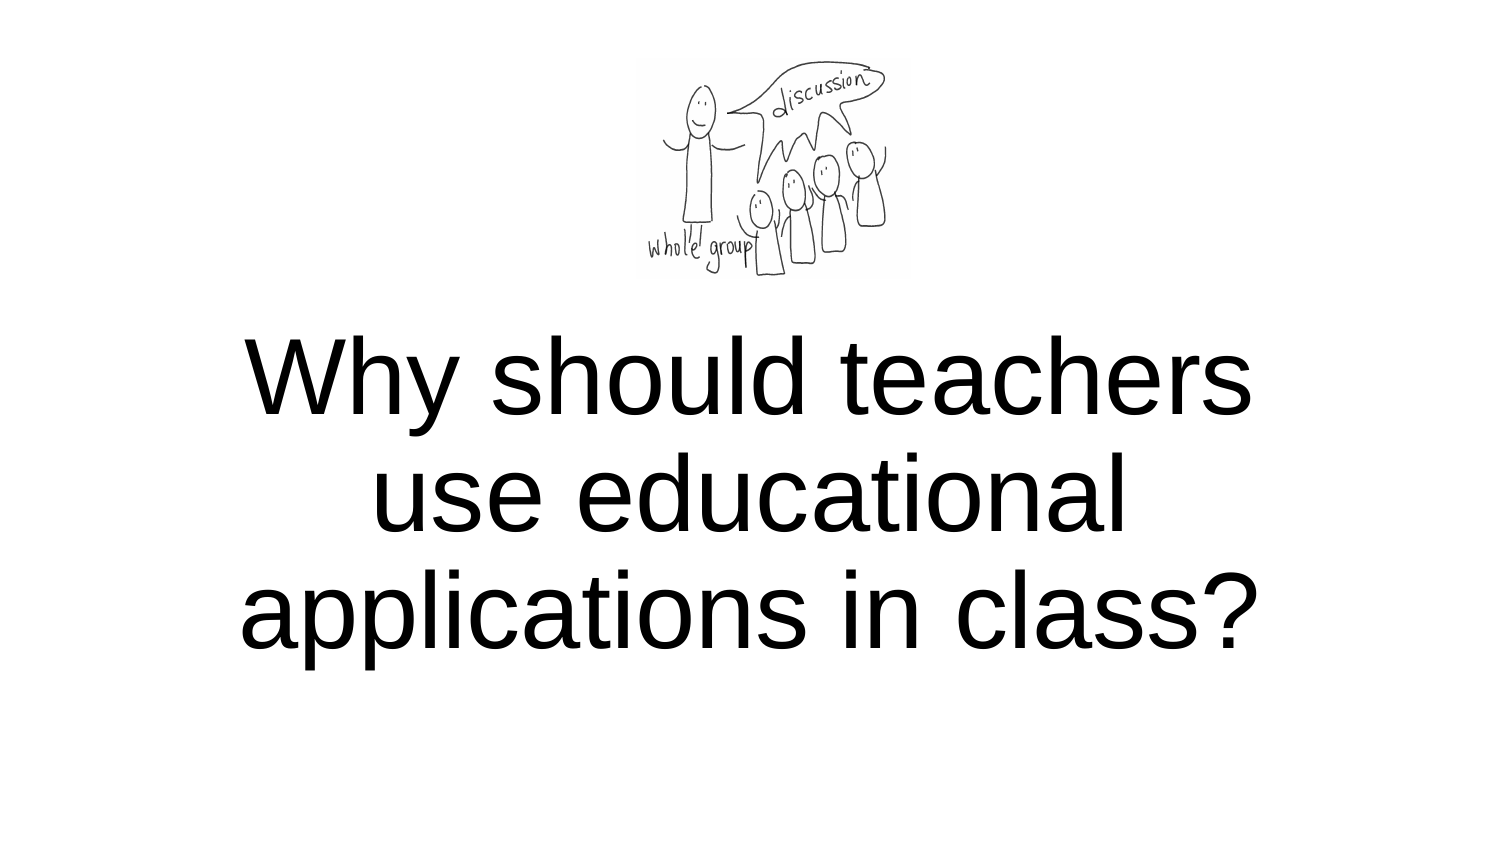

# Why should teachers use educational applications in class?